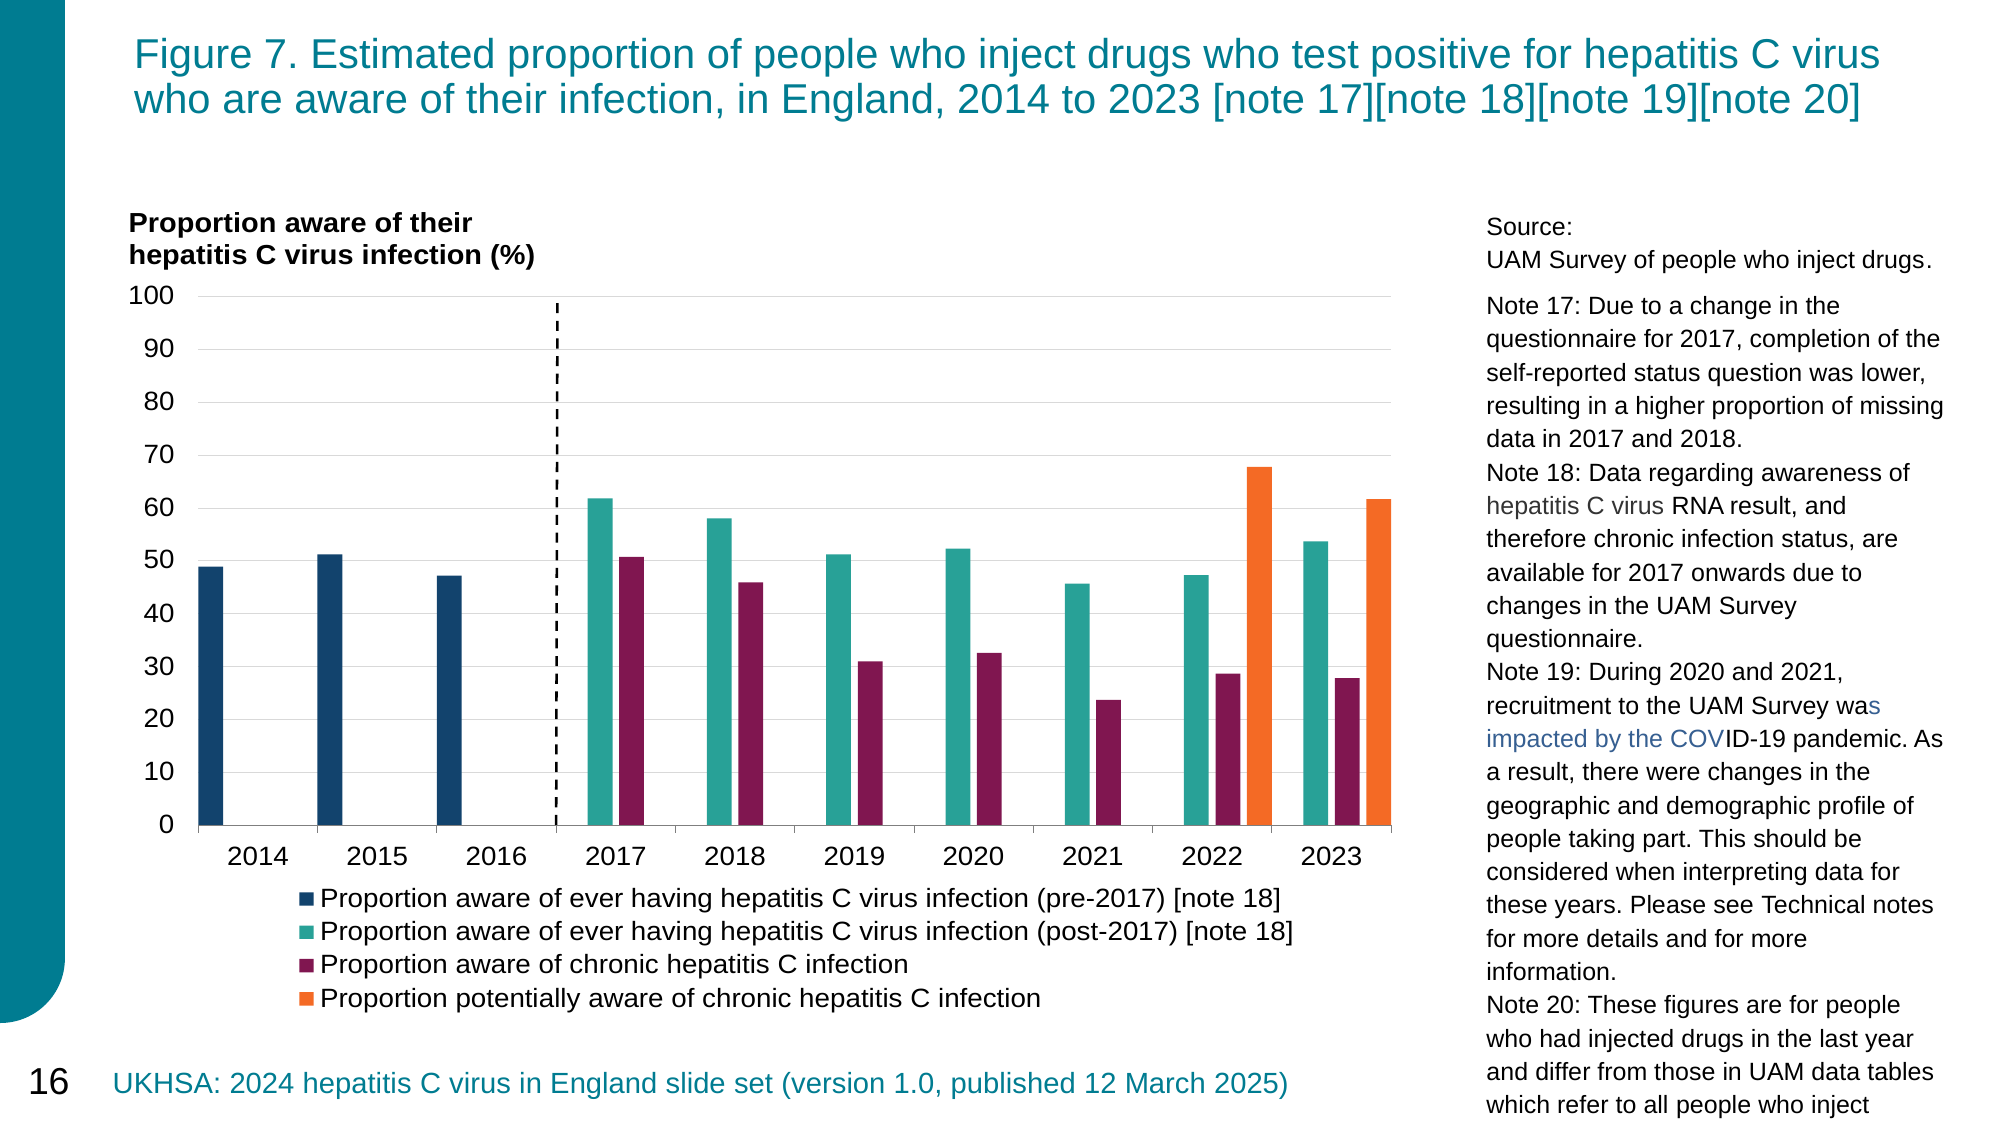

# Figure 7. Estimated proportion of people who inject drugs who test positive for hepatitis C virus who are aware of their infection, in England, 2014 to 2023 [note 17][note 18][note 19][note 20]
Source: UAM Survey of people who inject drugs.
Note 17: Due to a change in the questionnaire for 2017, completion of the self-reported status question was lower, resulting in a higher proportion of missing data in 2017 and 2018.
Note 18: Data regarding awareness of hepatitis C virus RNA result, and therefore chronic infection status, are available for 2017 onwards due to changes in the UAM Survey questionnaire.
Note 19: During 2020 and 2021, recruitment to the UAM Survey was impacted by the COVID-19 pandemic. As a result, there were changes in the geographic and demographic profile of people taking part. This should be considered when interpreting data for these years. Please see Technical notes for more details and for more information.
Note 20: These figures are for people who had injected drugs in the last year and differ from those in UAM data tables which refer to all people who inject drugs.
11
UKHSA: 2024 hepatitis C virus in England slide set (version 1.0, published 12 March 2025)